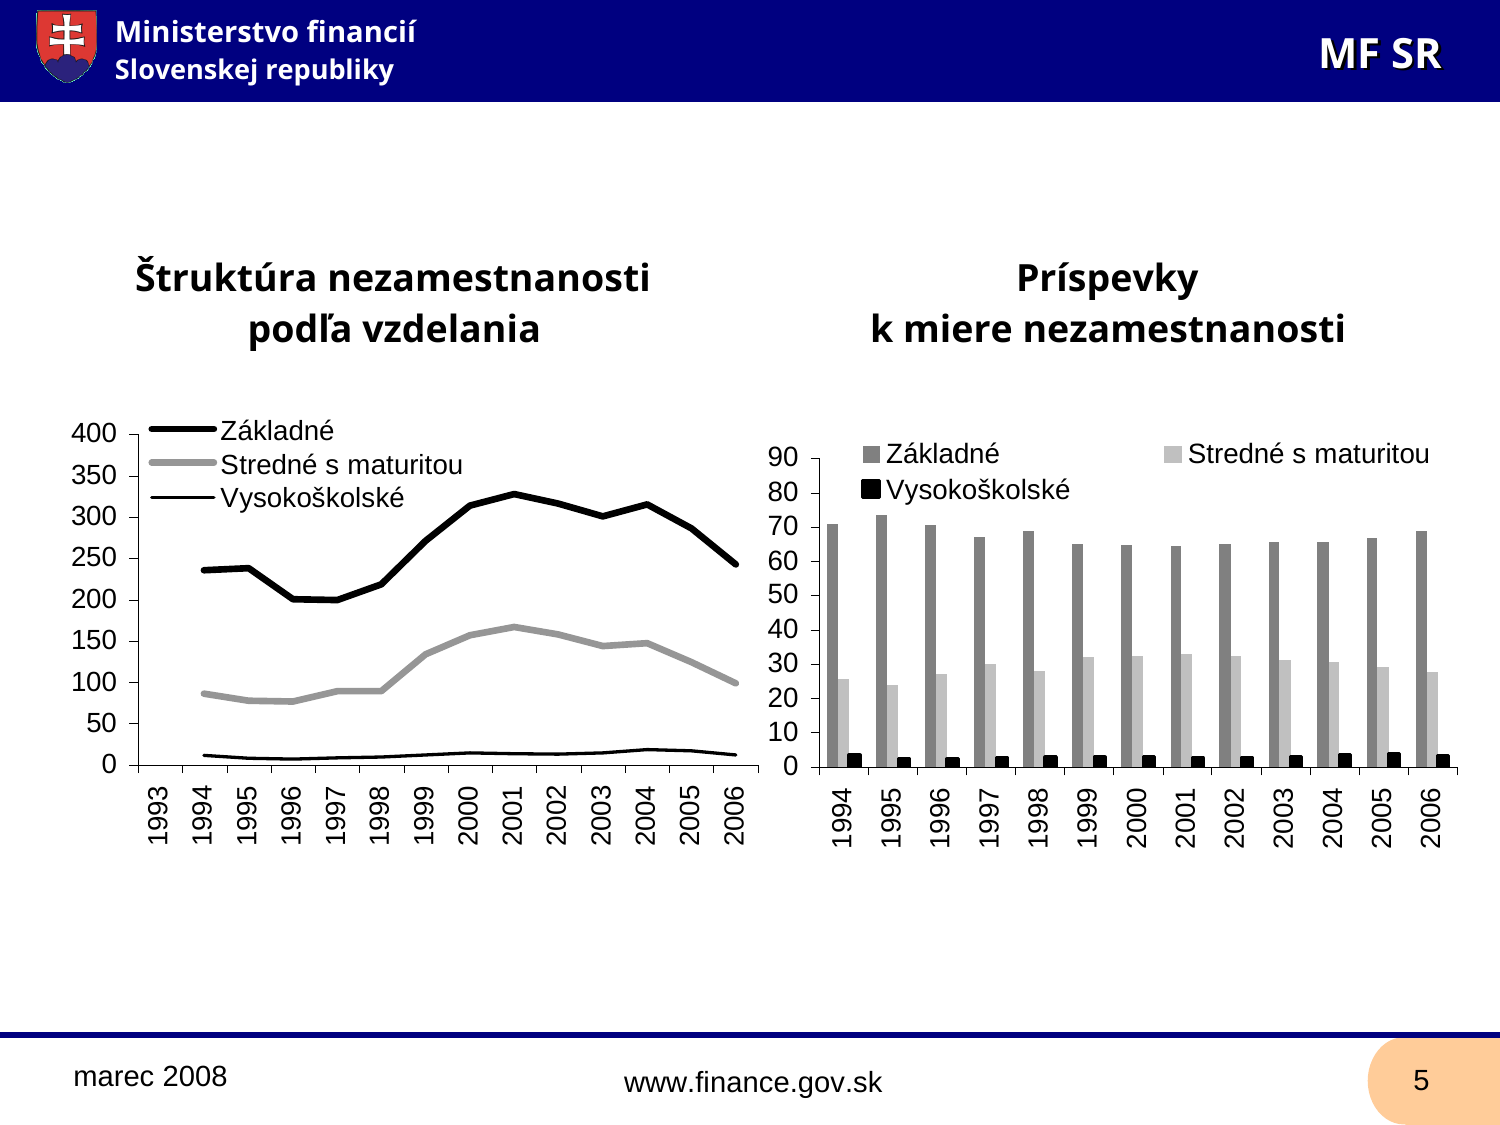

Štruktúra nezamestnanosti
podľa vzdelania
Príspevky
k miere nezamestnanosti
marec 2008
5
www.finance.gov.sk